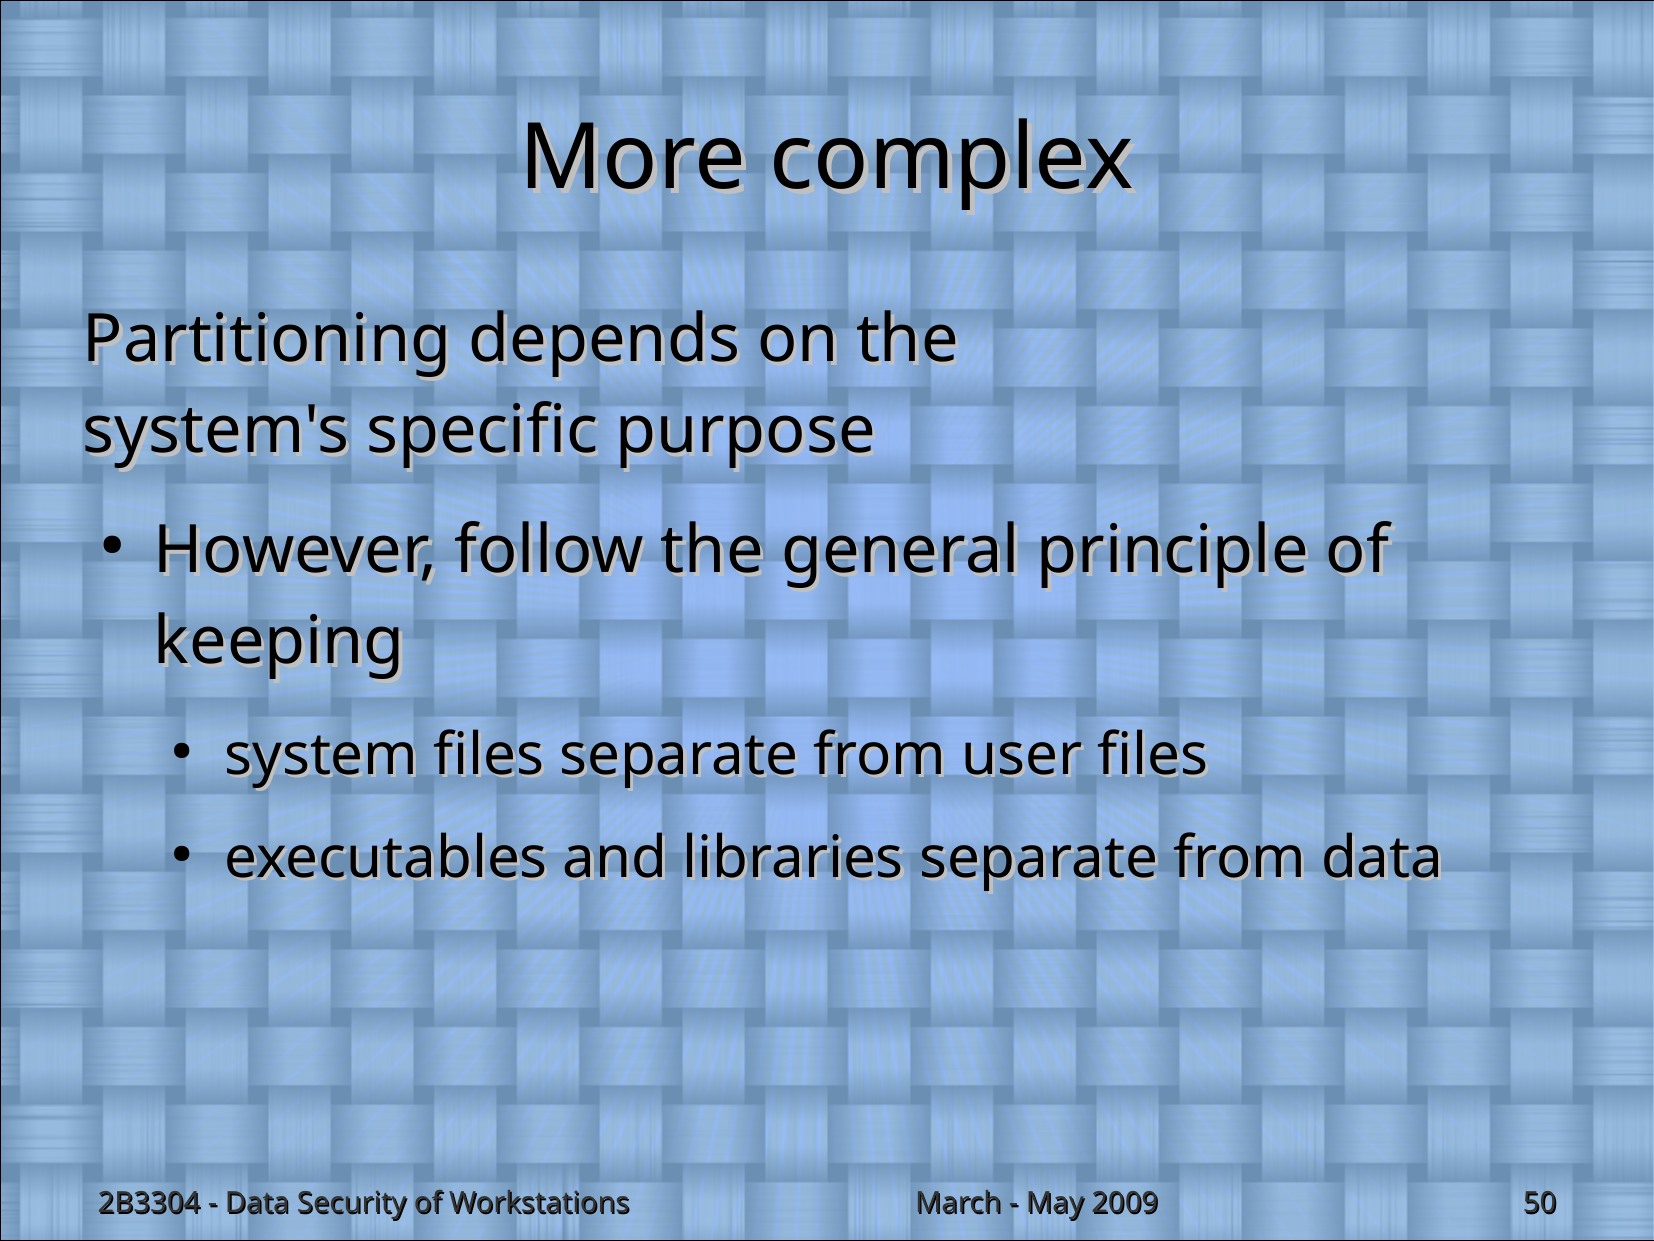

# More complex
Partitioning depends on the
system's specific purpose
However, follow the general principle of keeping
system files separate from user files
executables and libraries separate from data